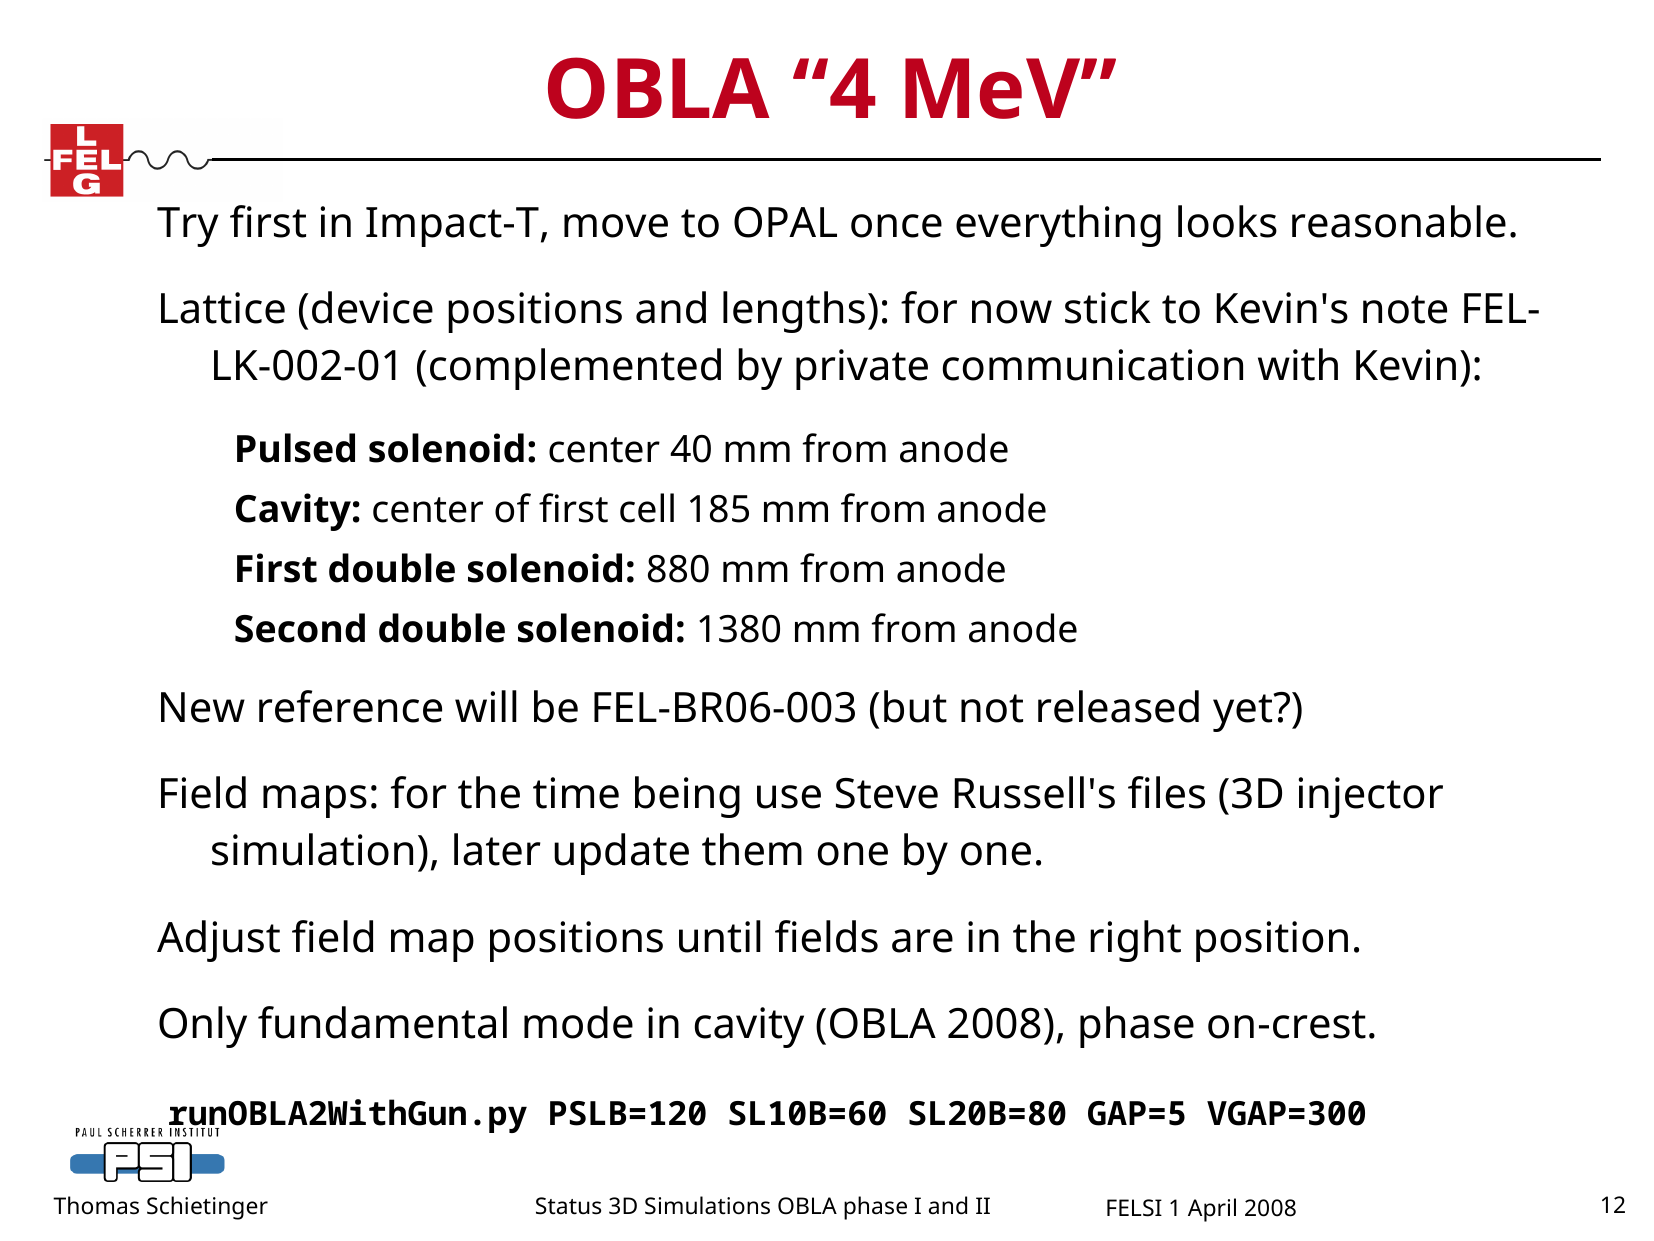

# OBLA “4 MeV”
Try first in Impact-T, move to OPAL once everything looks reasonable.
Lattice (device positions and lengths): for now stick to Kevin's note FEL-LK-002-01 (complemented by private communication with Kevin):
Pulsed solenoid: center 40 mm from anode
Cavity: center of first cell 185 mm from anode
First double solenoid: 880 mm from anode
Second double solenoid: 1380 mm from anode
New reference will be FEL-BR06-003 (but not released yet?)
Field maps: for the time being use Steve Russell's files (3D injector simulation), later update them one by one.
Adjust field map positions until fields are in the right position.
Only fundamental mode in cavity (OBLA 2008), phase on-crest.
 runOBLA2WithGun.py PSLB=120 SL10B=60 SL20B=80 GAP=5 VGAP=300